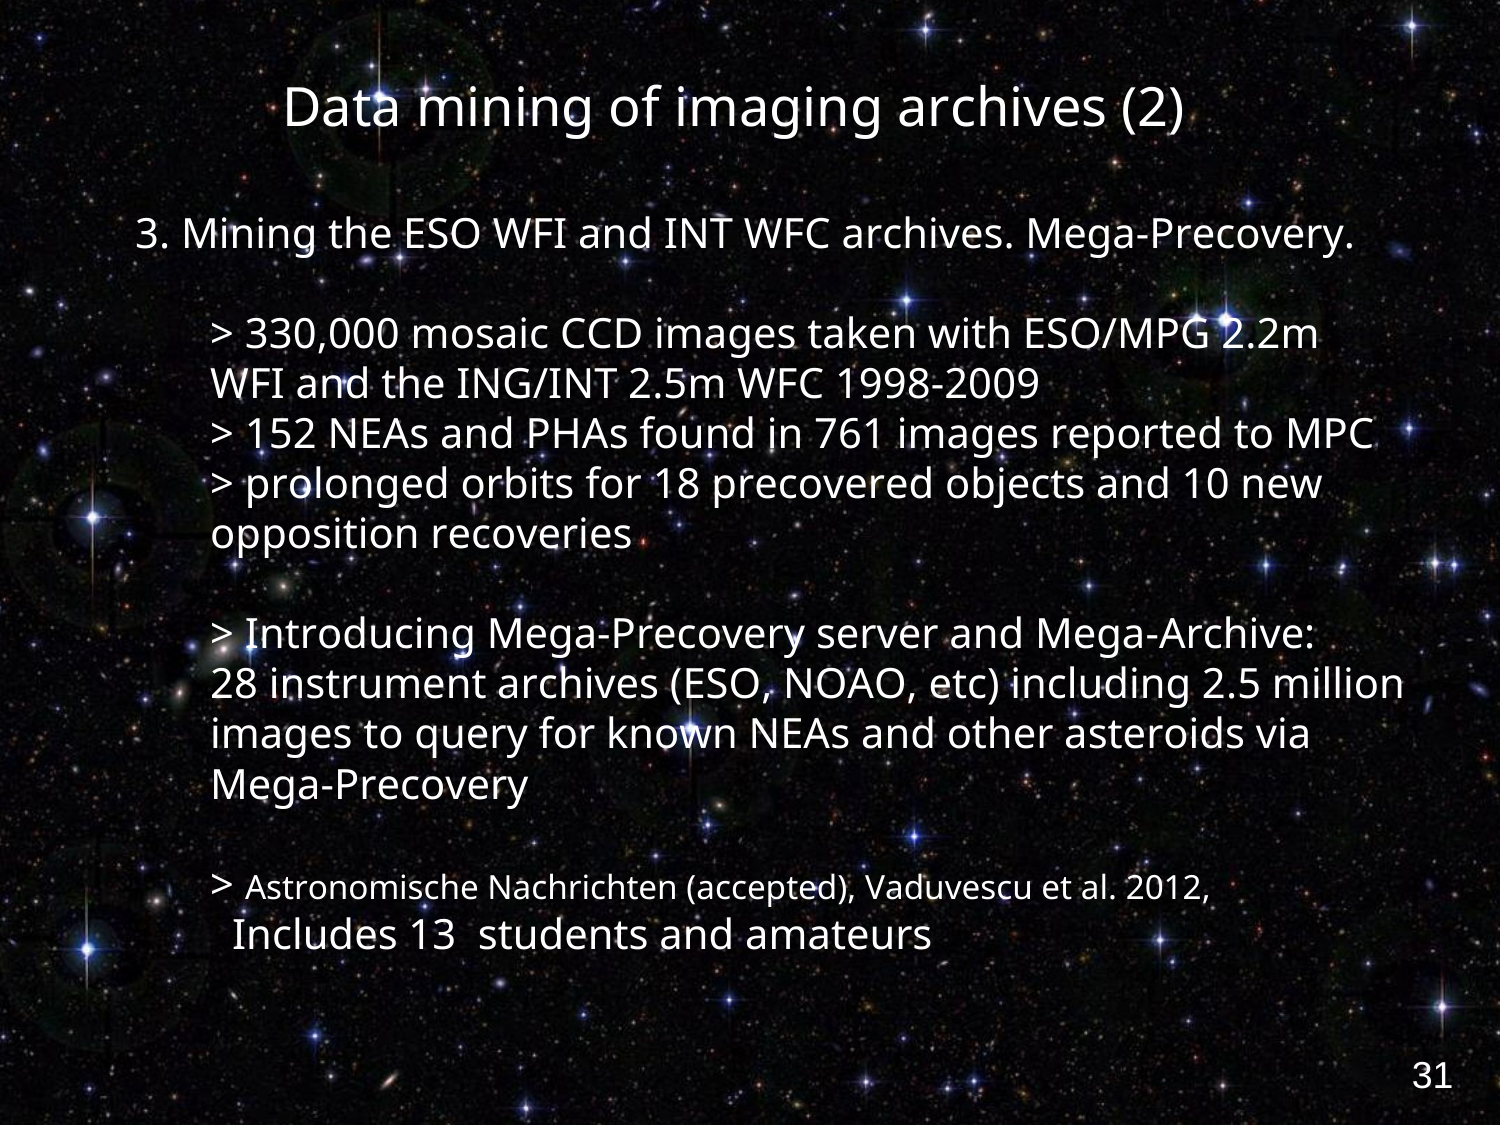

Data mining of imaging archives (2)
3. Mining the ESO WFI and INT WFC archives. Mega-Precovery.
	> 330,000 mosaic CCD images taken with ESO/MPG 2.2m
	WFI and the ING/INT 2.5m WFC 1998-2009
	> 152 NEAs and PHAs found in 761 images reported to MPC
	> prolonged orbits for 18 precovered objects and 10 new
	opposition recoveries
	> Introducing Mega-Precovery server and Mega-Archive:
	28 instrument archives (ESO, NOAO, etc) including 2.5 million
	images to query for known NEAs and other asteroids via
	Mega-Precovery
	> Astronomische Nachrichten (accepted), Vaduvescu et al. 2012,
 Includes 13 students and amateurs
31